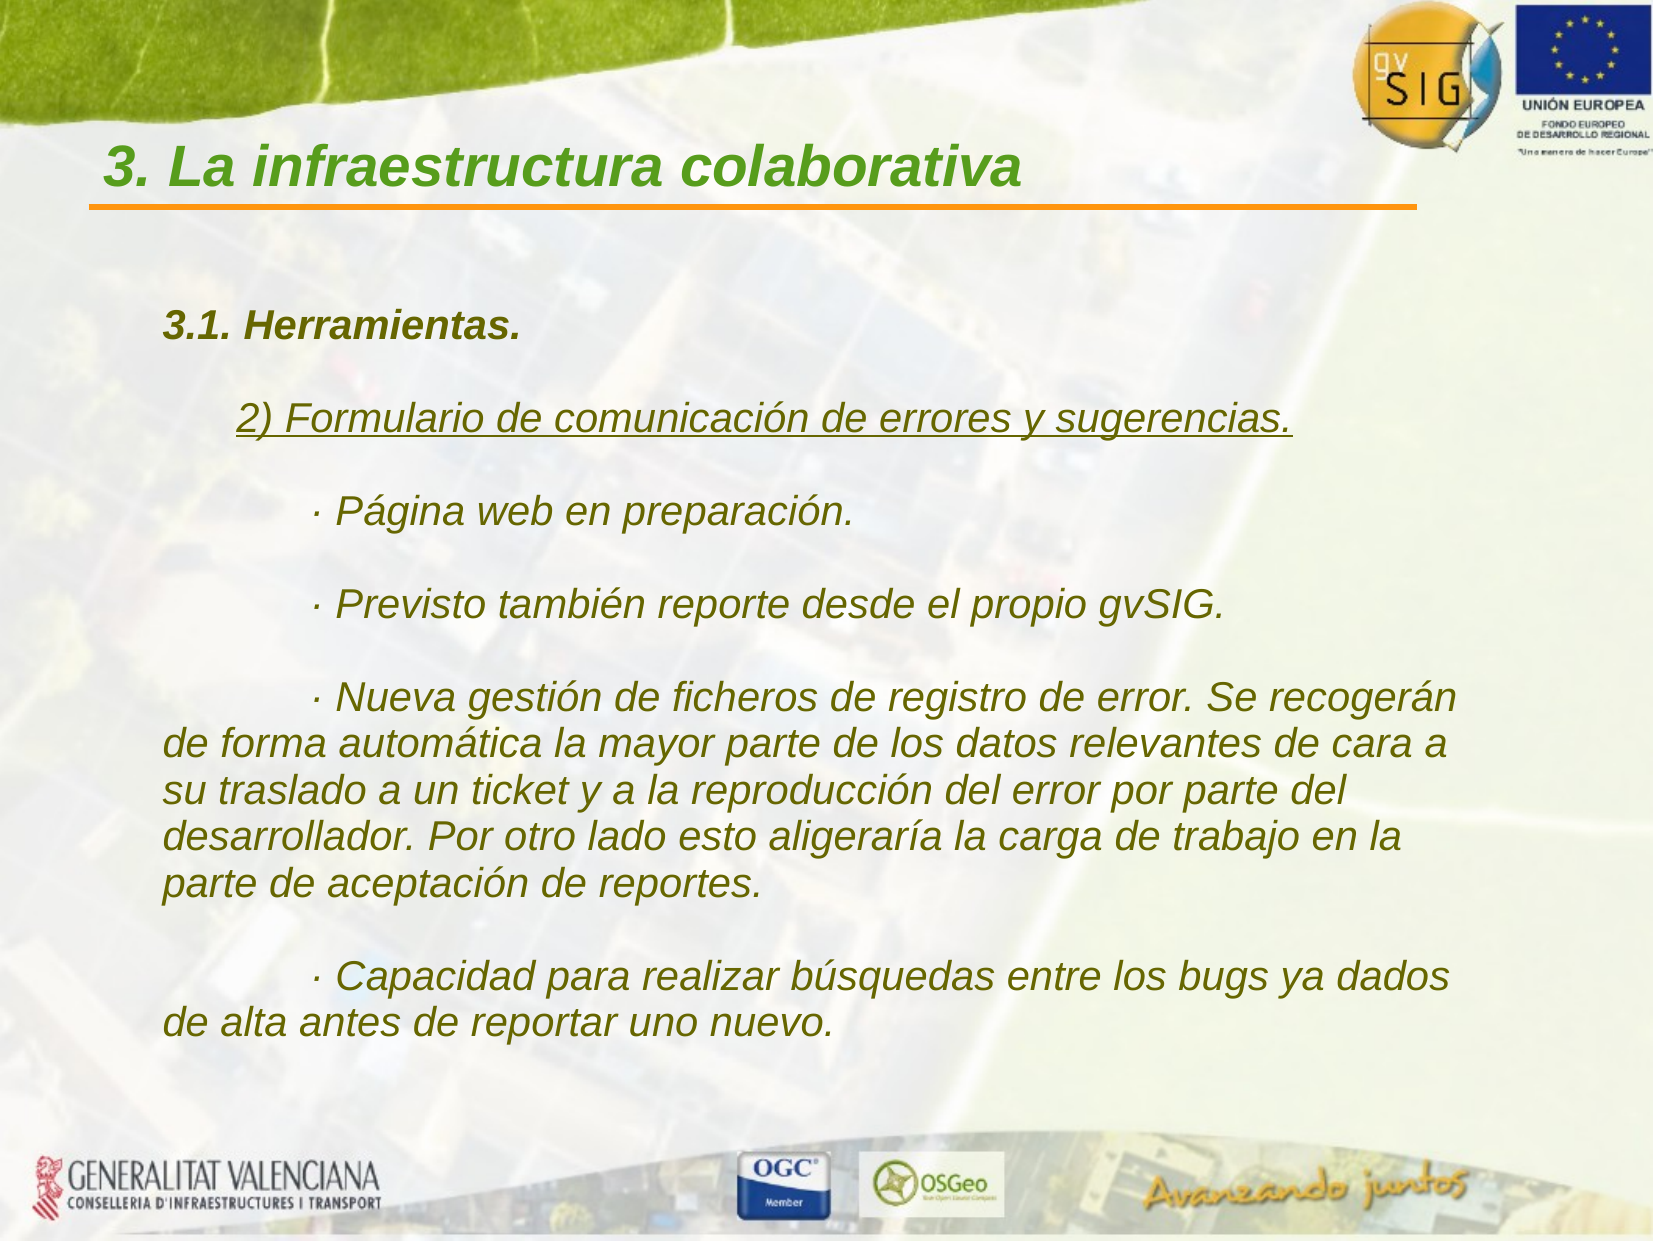

3. La infraestructura colaborativa
3.1. Herramientas.
	2) Formulario de comunicación de errores y sugerencias.
		· Página web en preparación.
		· Previsto también reporte desde el propio gvSIG.
		· Nueva gestión de ficheros de registro de error. Se recogerán de forma automática la mayor parte de los datos relevantes de cara a su traslado a un ticket y a la reproducción del error por parte del desarrollador. Por otro lado esto aligeraría la carga de trabajo en la parte de aceptación de reportes.
		· Capacidad para realizar búsquedas entre los bugs ya dados de alta antes de reportar uno nuevo.